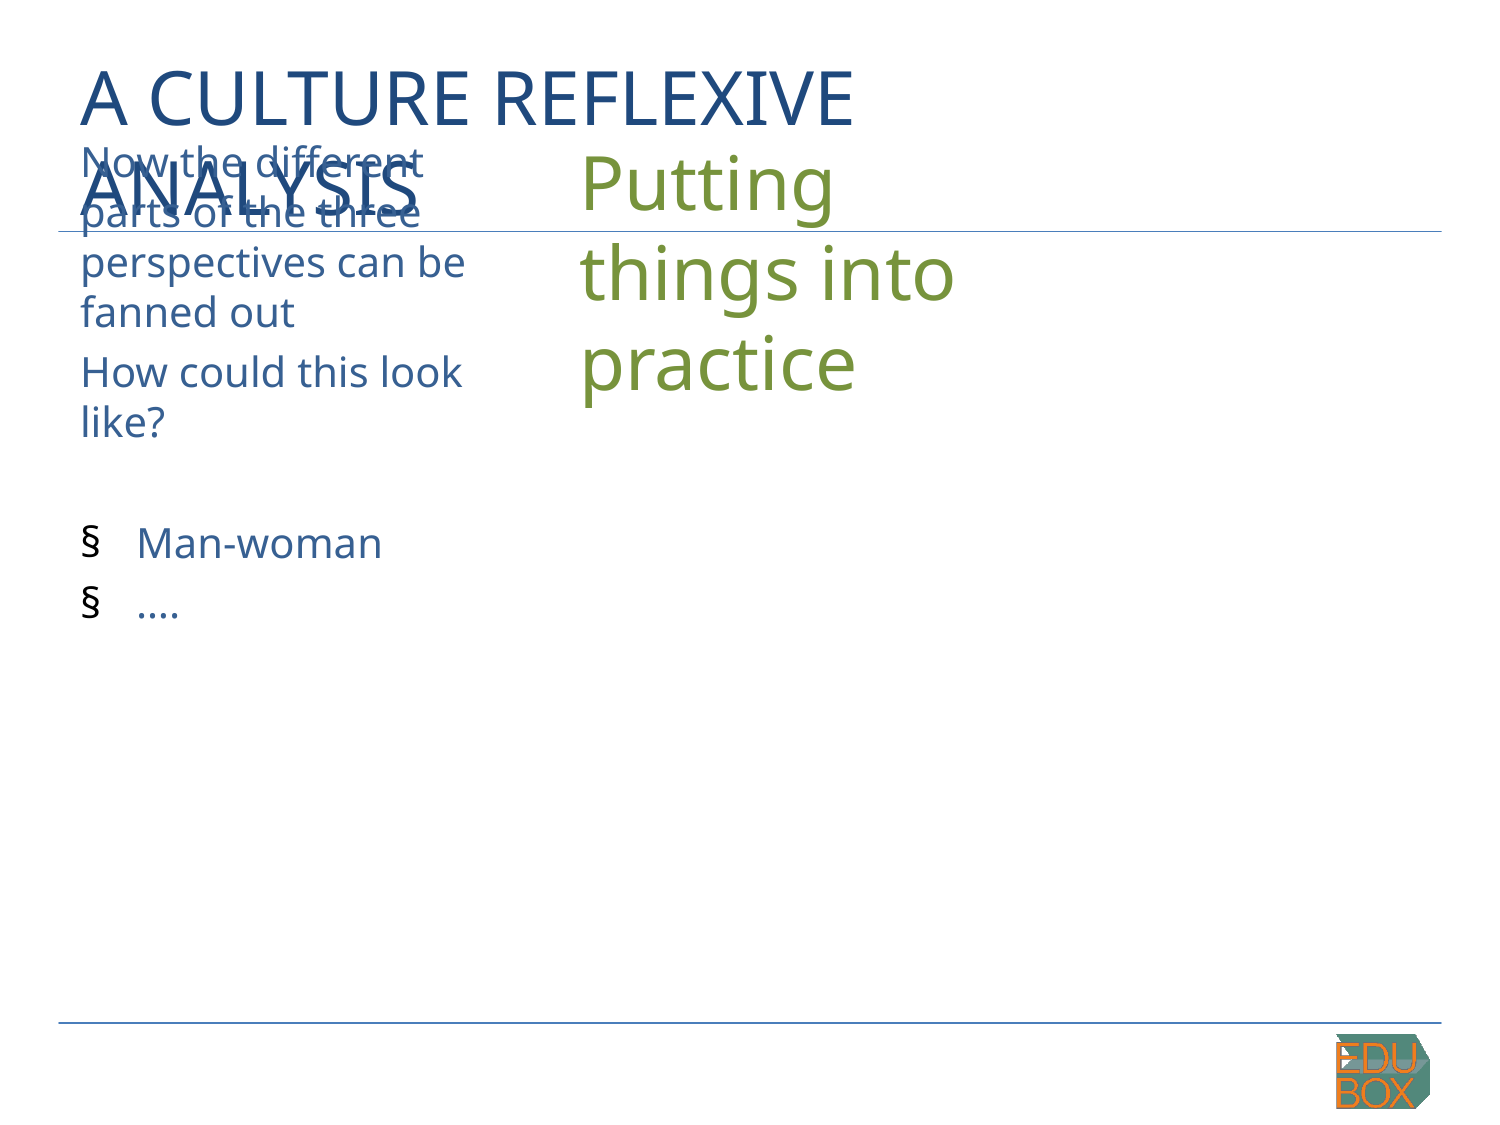

# A CULTURE REFLEXIVE ANALYSIS
Now the different parts of the three perspectives can be fanned out
How could this look like?
Man-woman
….
Putting things into practice